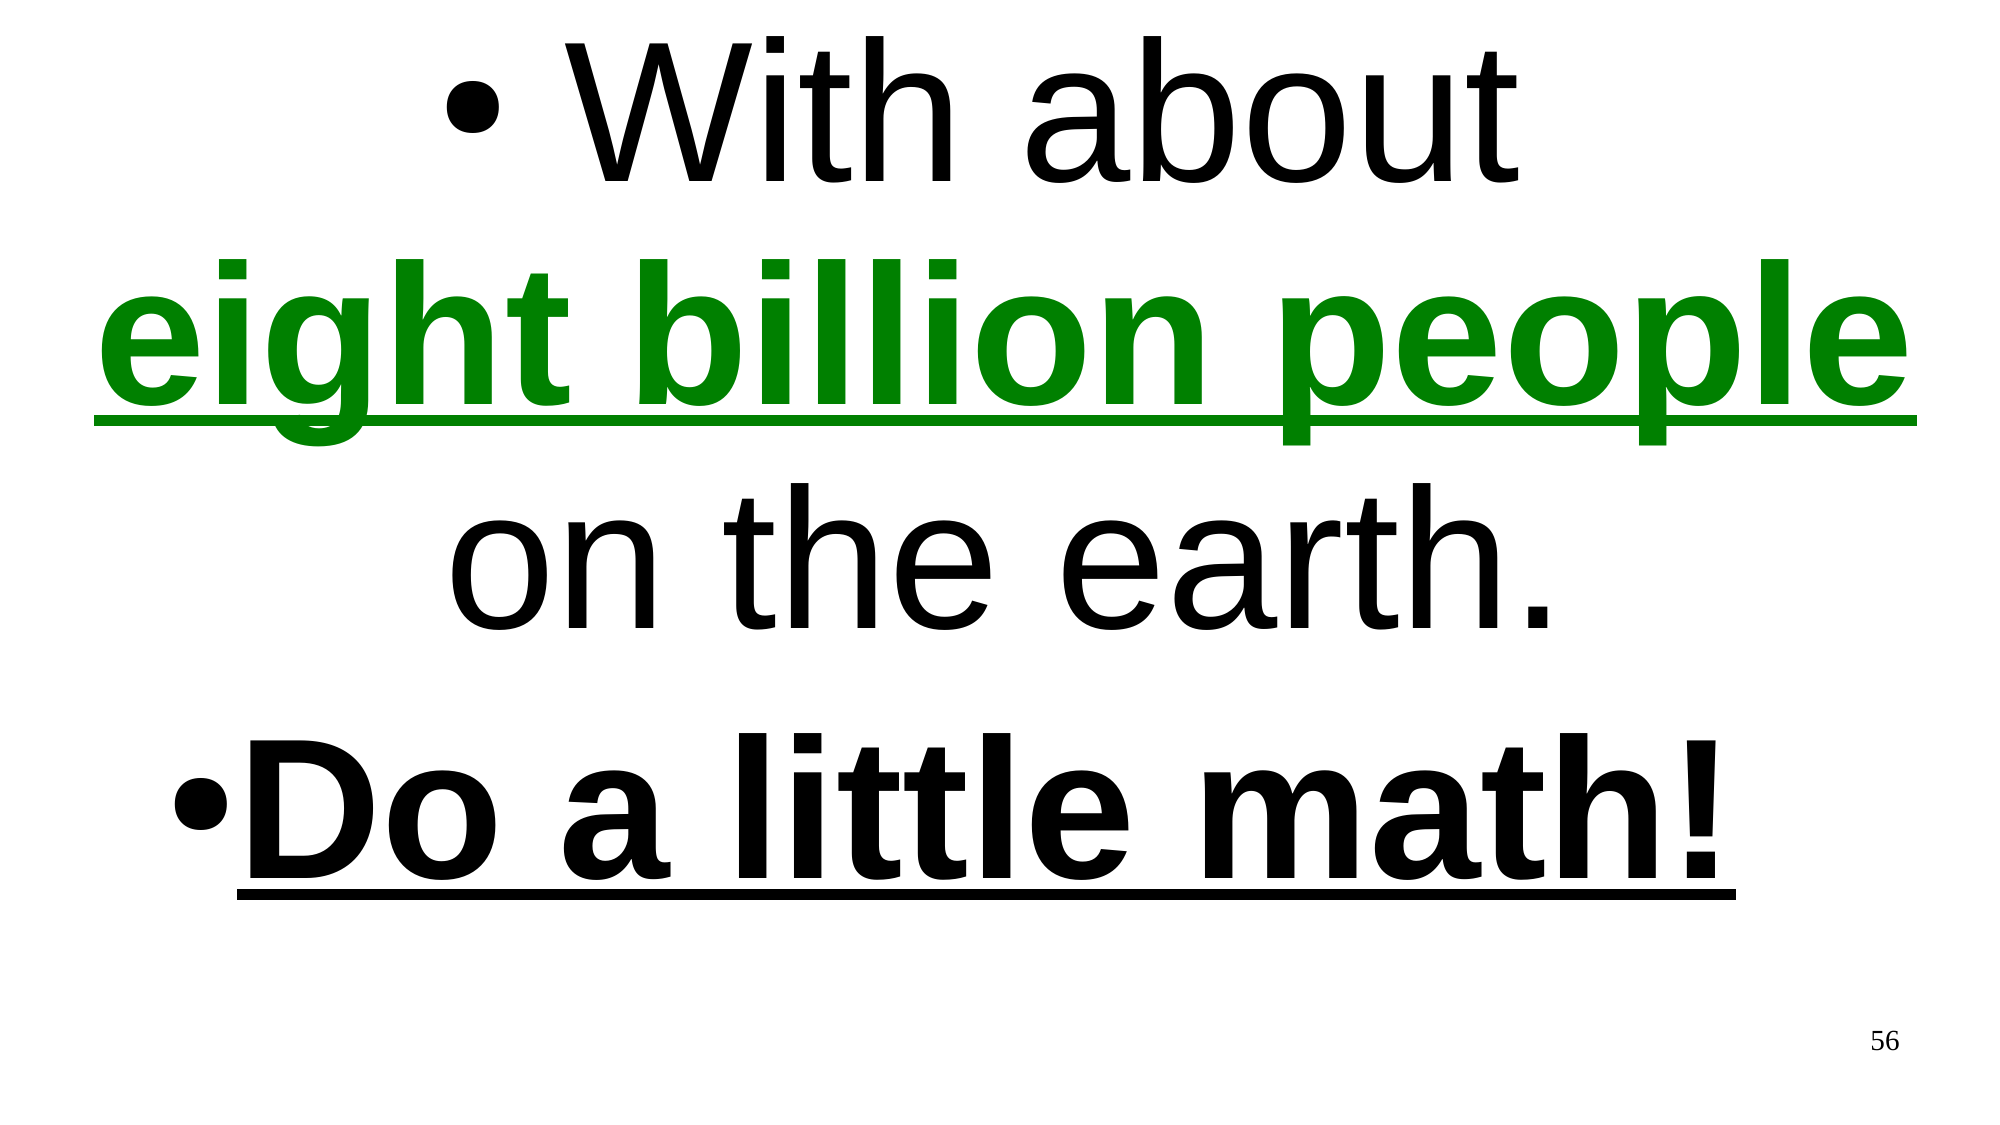

# With about eight billion people on the earth.
Do a little math!
56